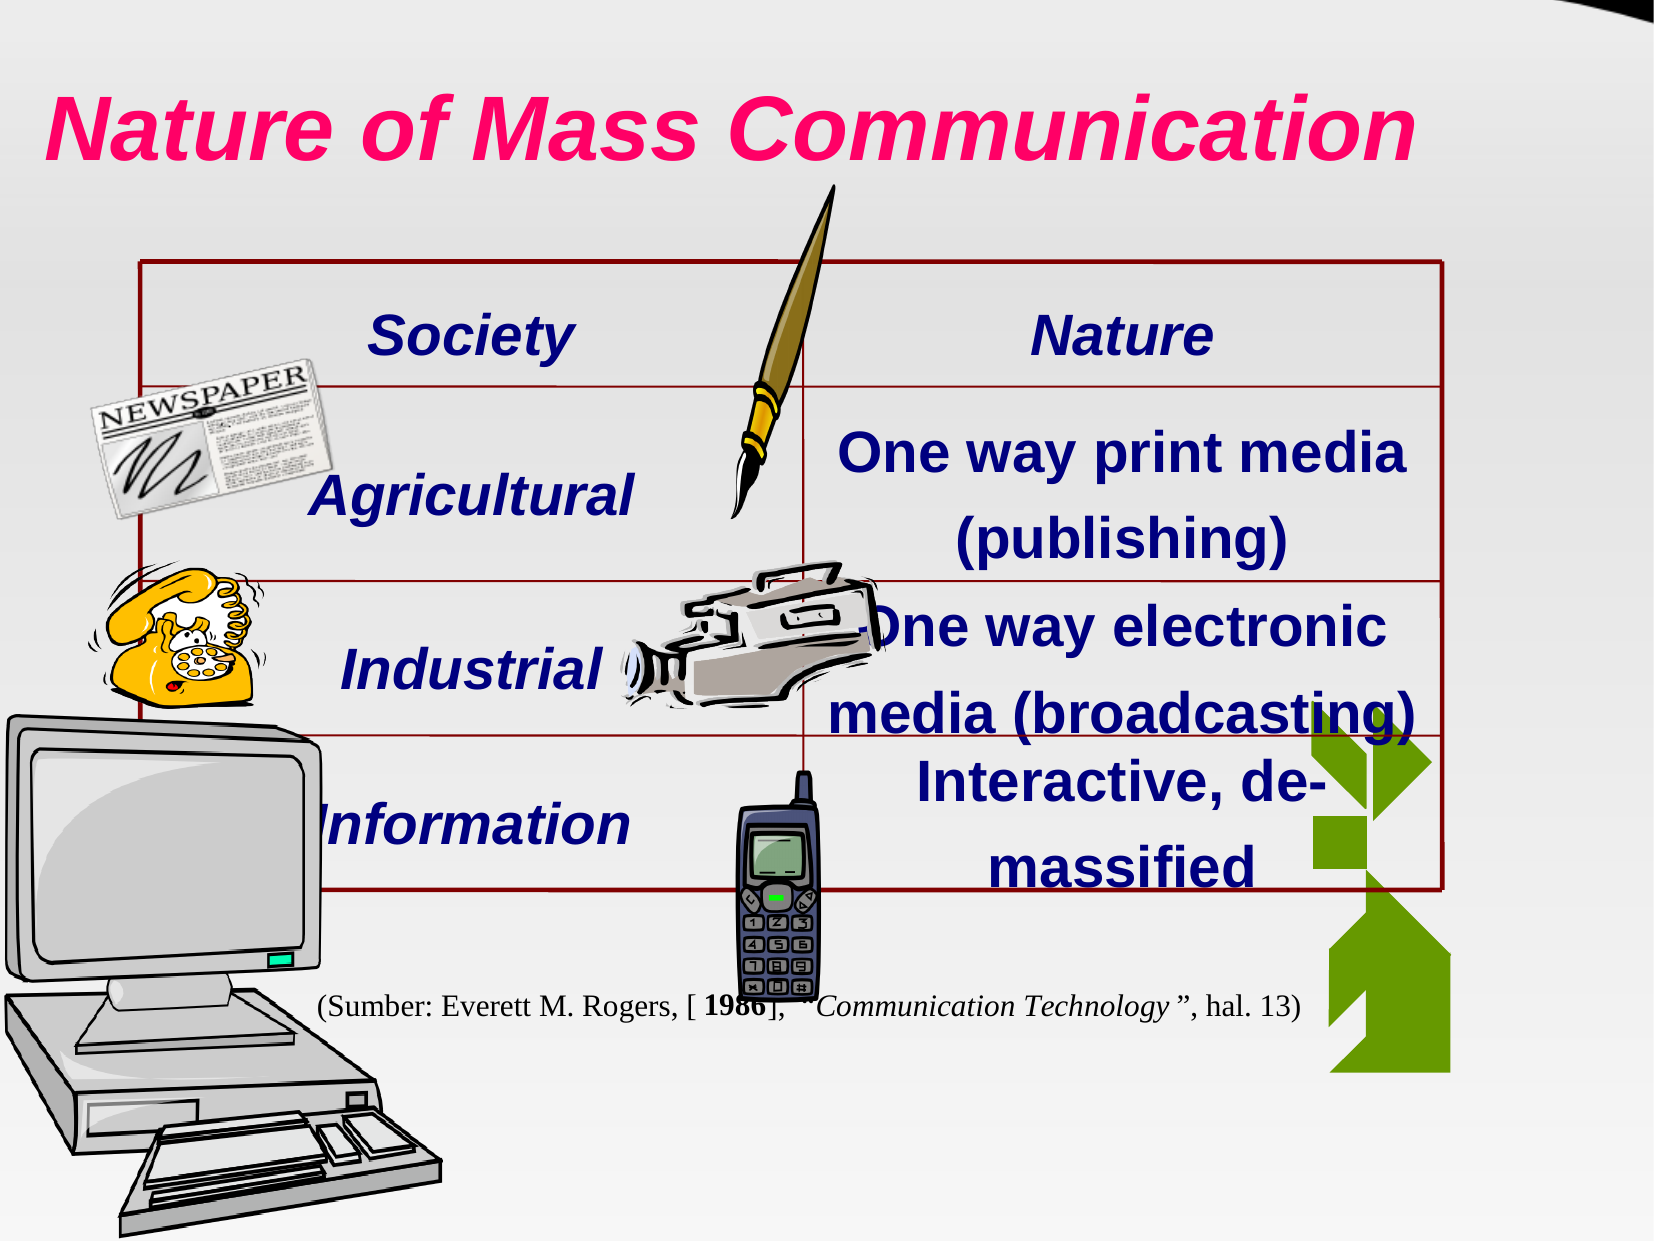

# Nature of Mass Communication
Society
Nature
Agricultural
One way print media (publishing)‏
Industrial
One way electronic media (broadcasting)‏
Information
Interactive, de-massified
1986
(Sumber: Everett M. Rogers, [
], “
Communication Technology
”, hal. 13)‏